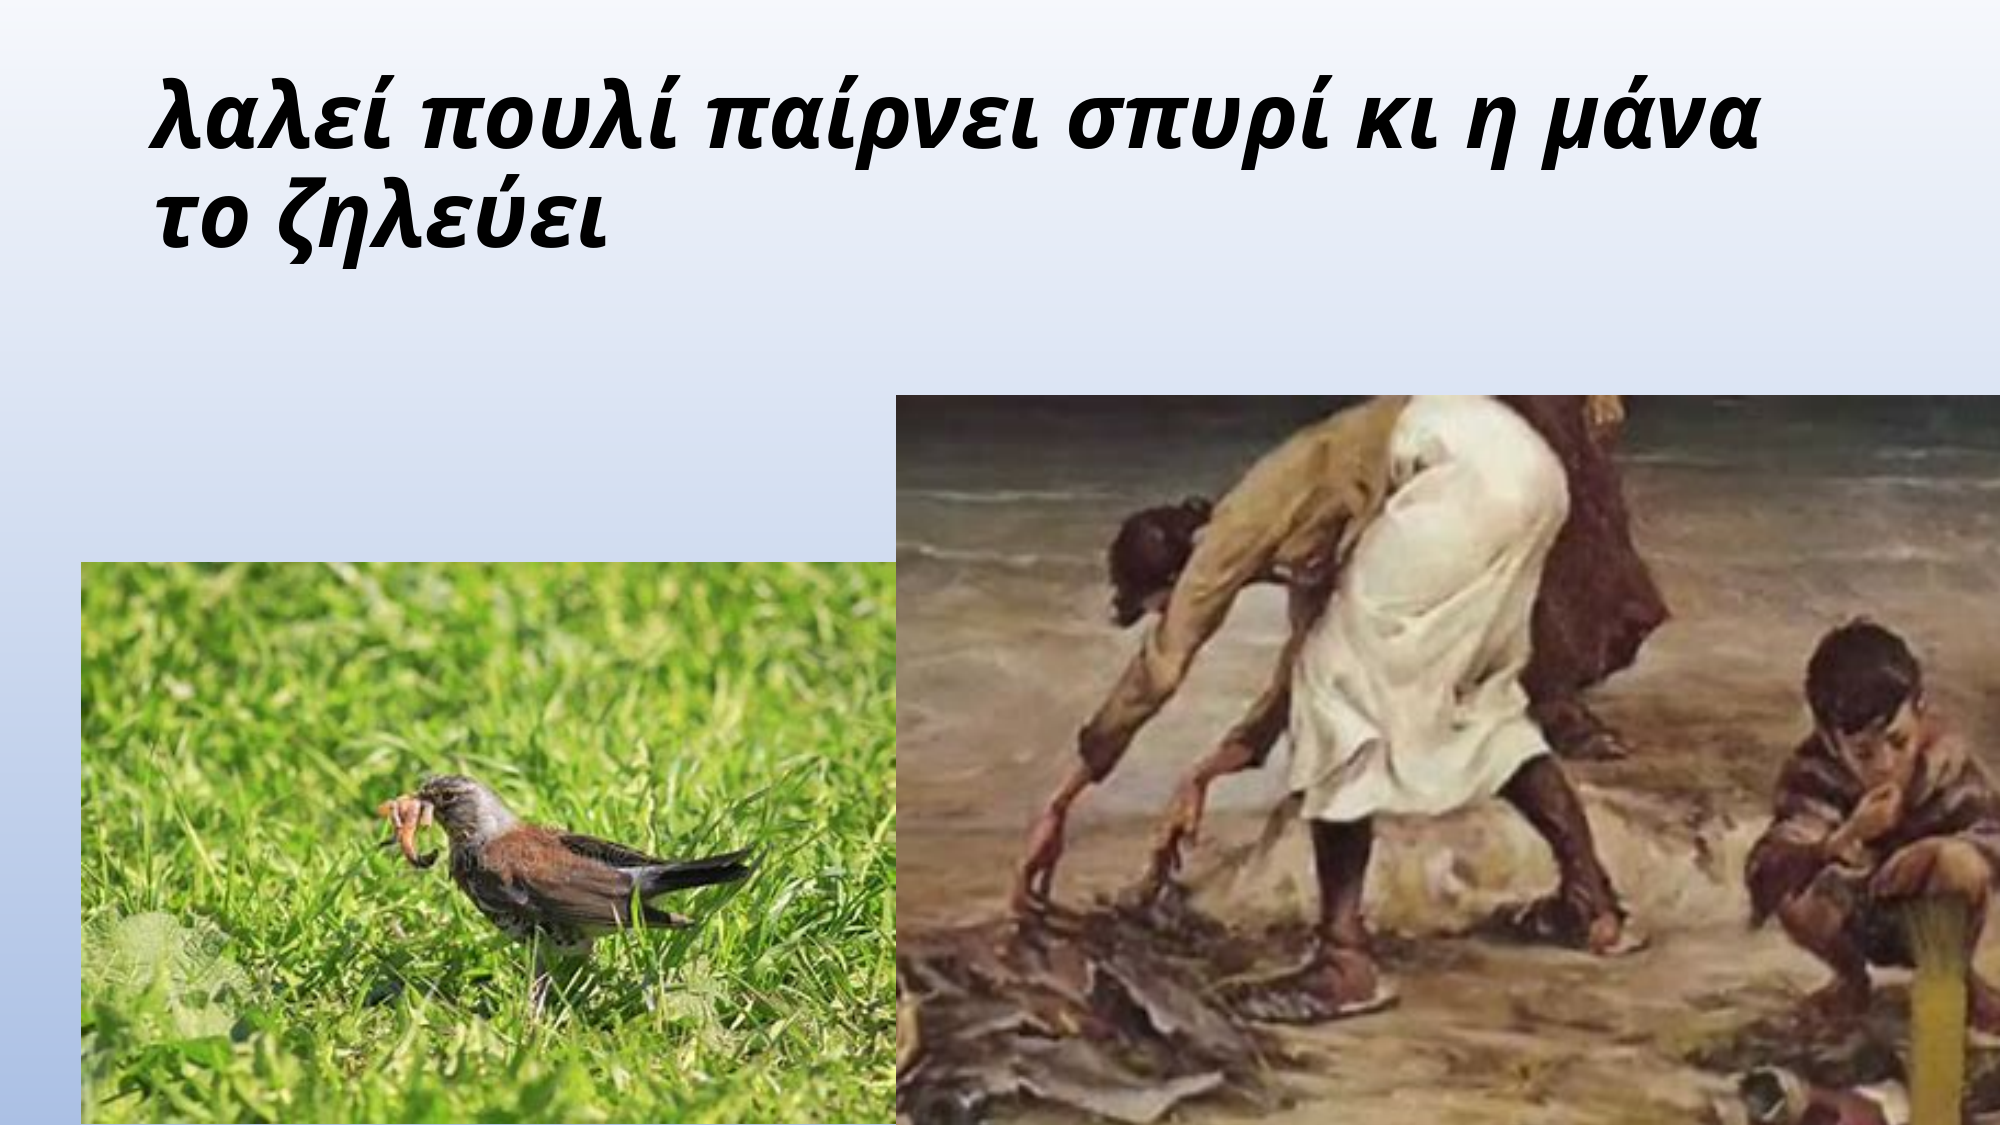

# λαλεί πουλί παίρνει σπυρί κι η μάνα το ζηλεύει